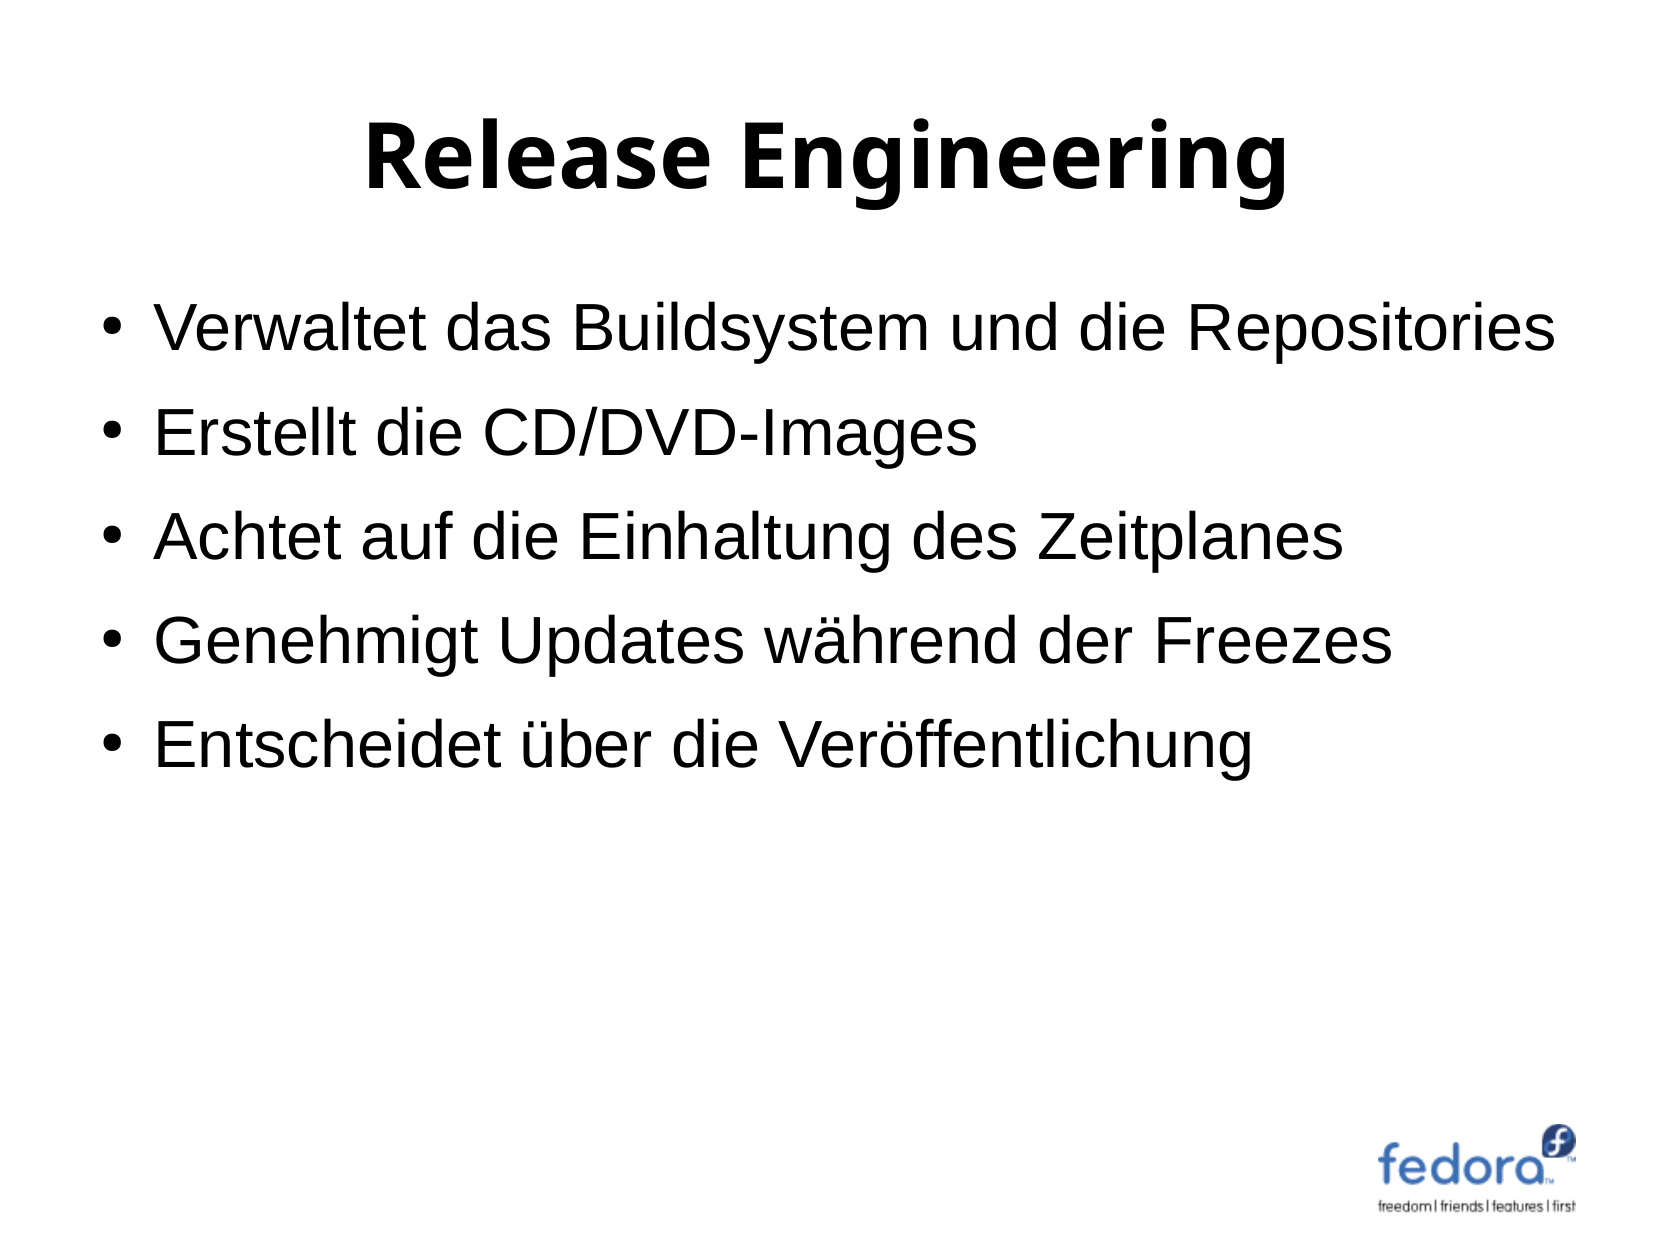

# Release Engineering
Verwaltet das Buildsystem und die Repositories
Erstellt die CD/DVD-Images
Achtet auf die Einhaltung des Zeitplanes
Genehmigt Updates während der Freezes
Entscheidet über die Veröffentlichung